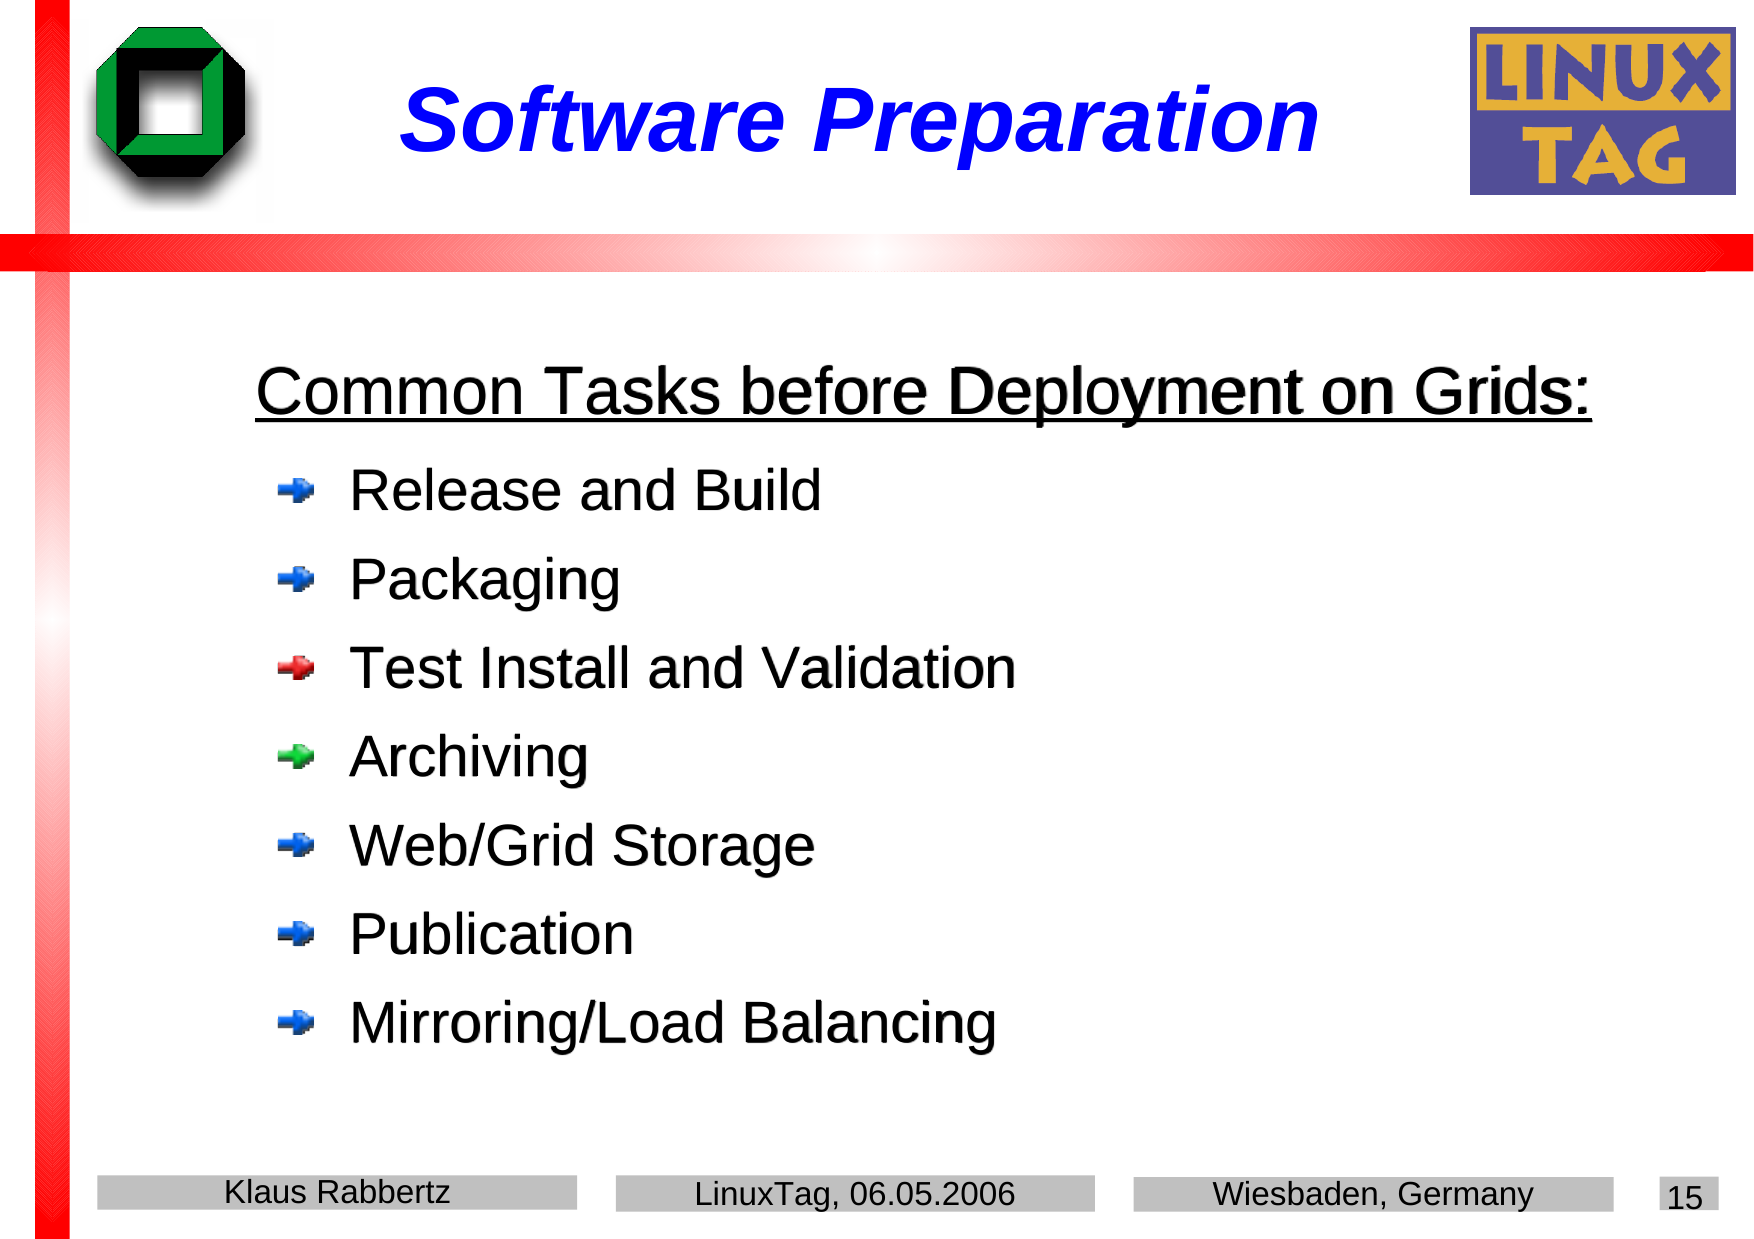

# Software Preparation
Common Tasks before Deployment on Grids:
Release and Build
Packaging
Test Install and Validation
Archiving
Web/Grid Storage
Publication
Mirroring/Load Balancing